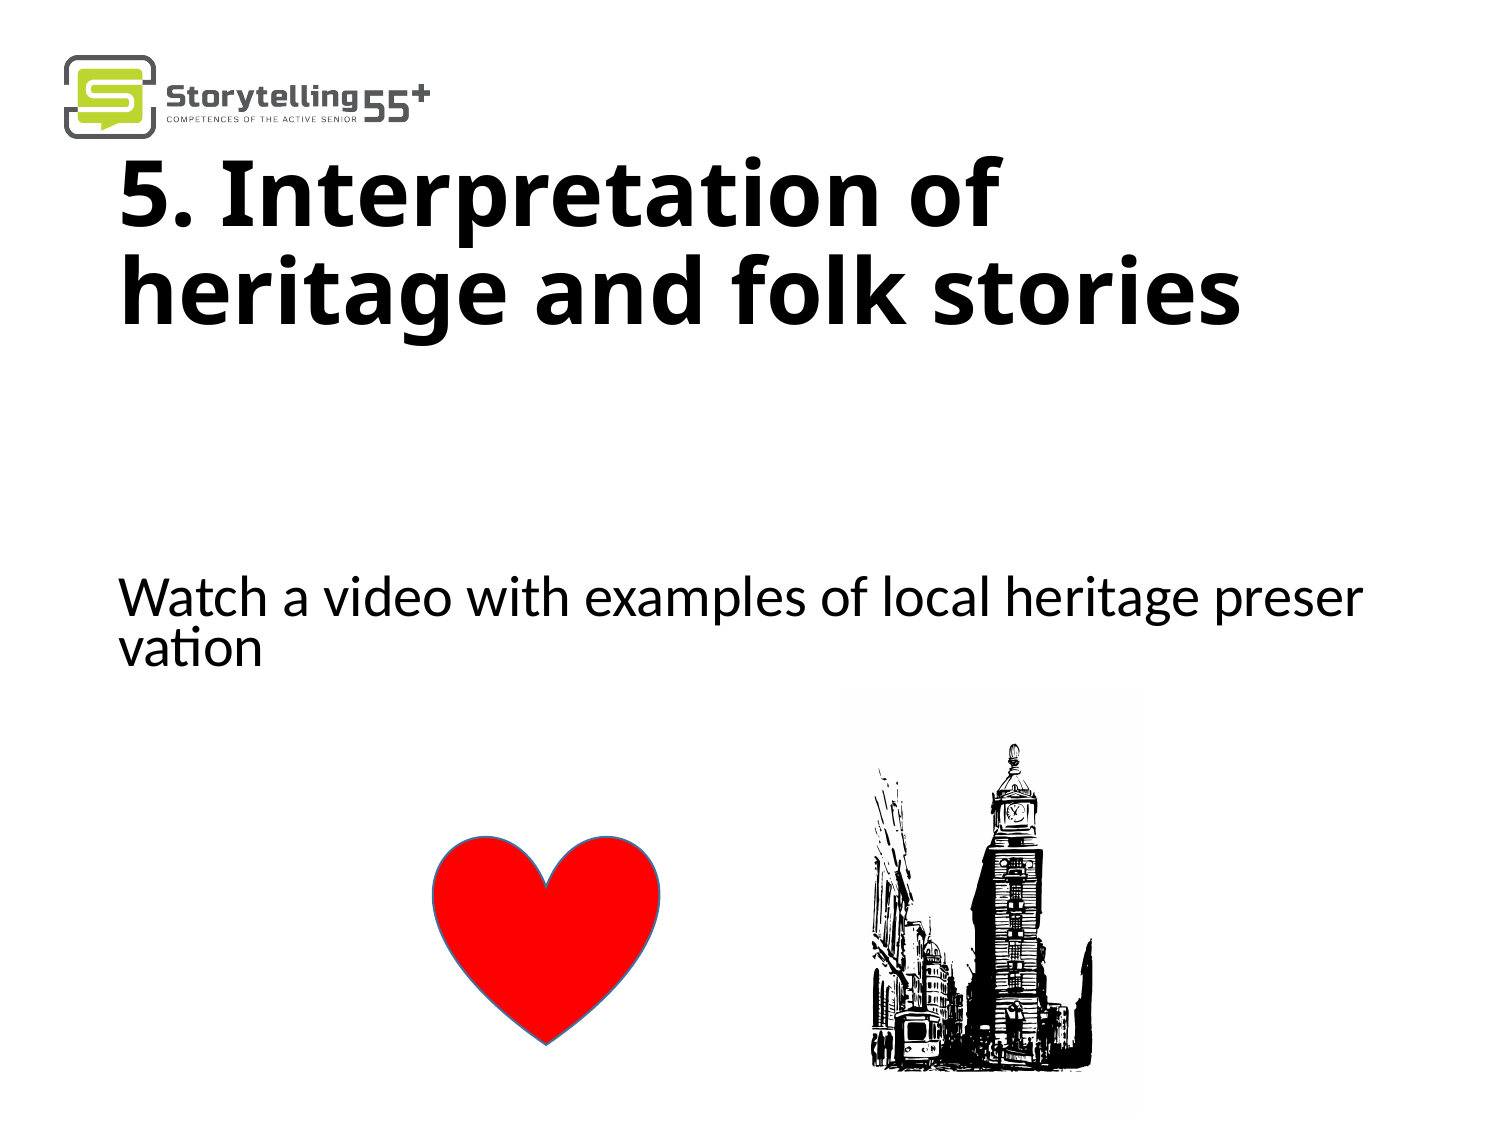

# 5. Interpretation of heritage and folk stories
Watch a video with examples of local heritage preservation